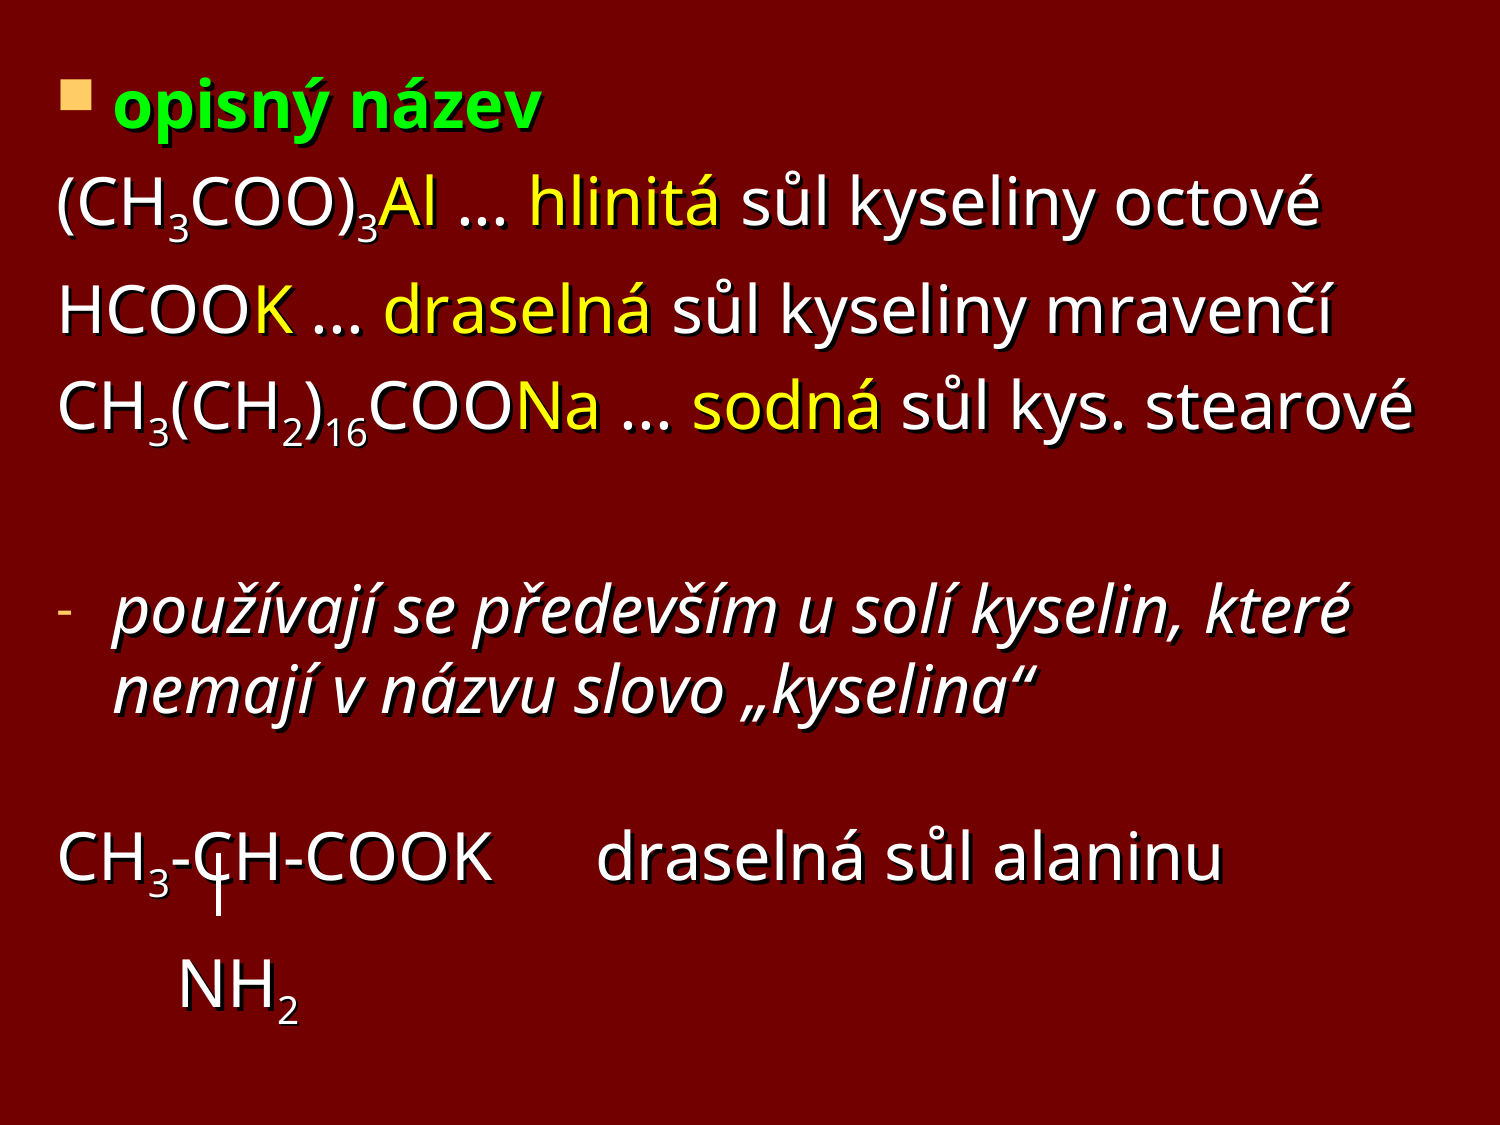

#
opisný název
(CH3COO)3Al ... hlinitá sůl kyseliny octové
HCOOK ... draselná sůl kyseliny mravenčí
CH3(CH2)16COONa ... sodná sůl kys. stearové
používají se především u solí kyselin, které nemají v názvu slovo „kyselina“
CH3-CH-COOK draselná sůl alaninu
 NH2